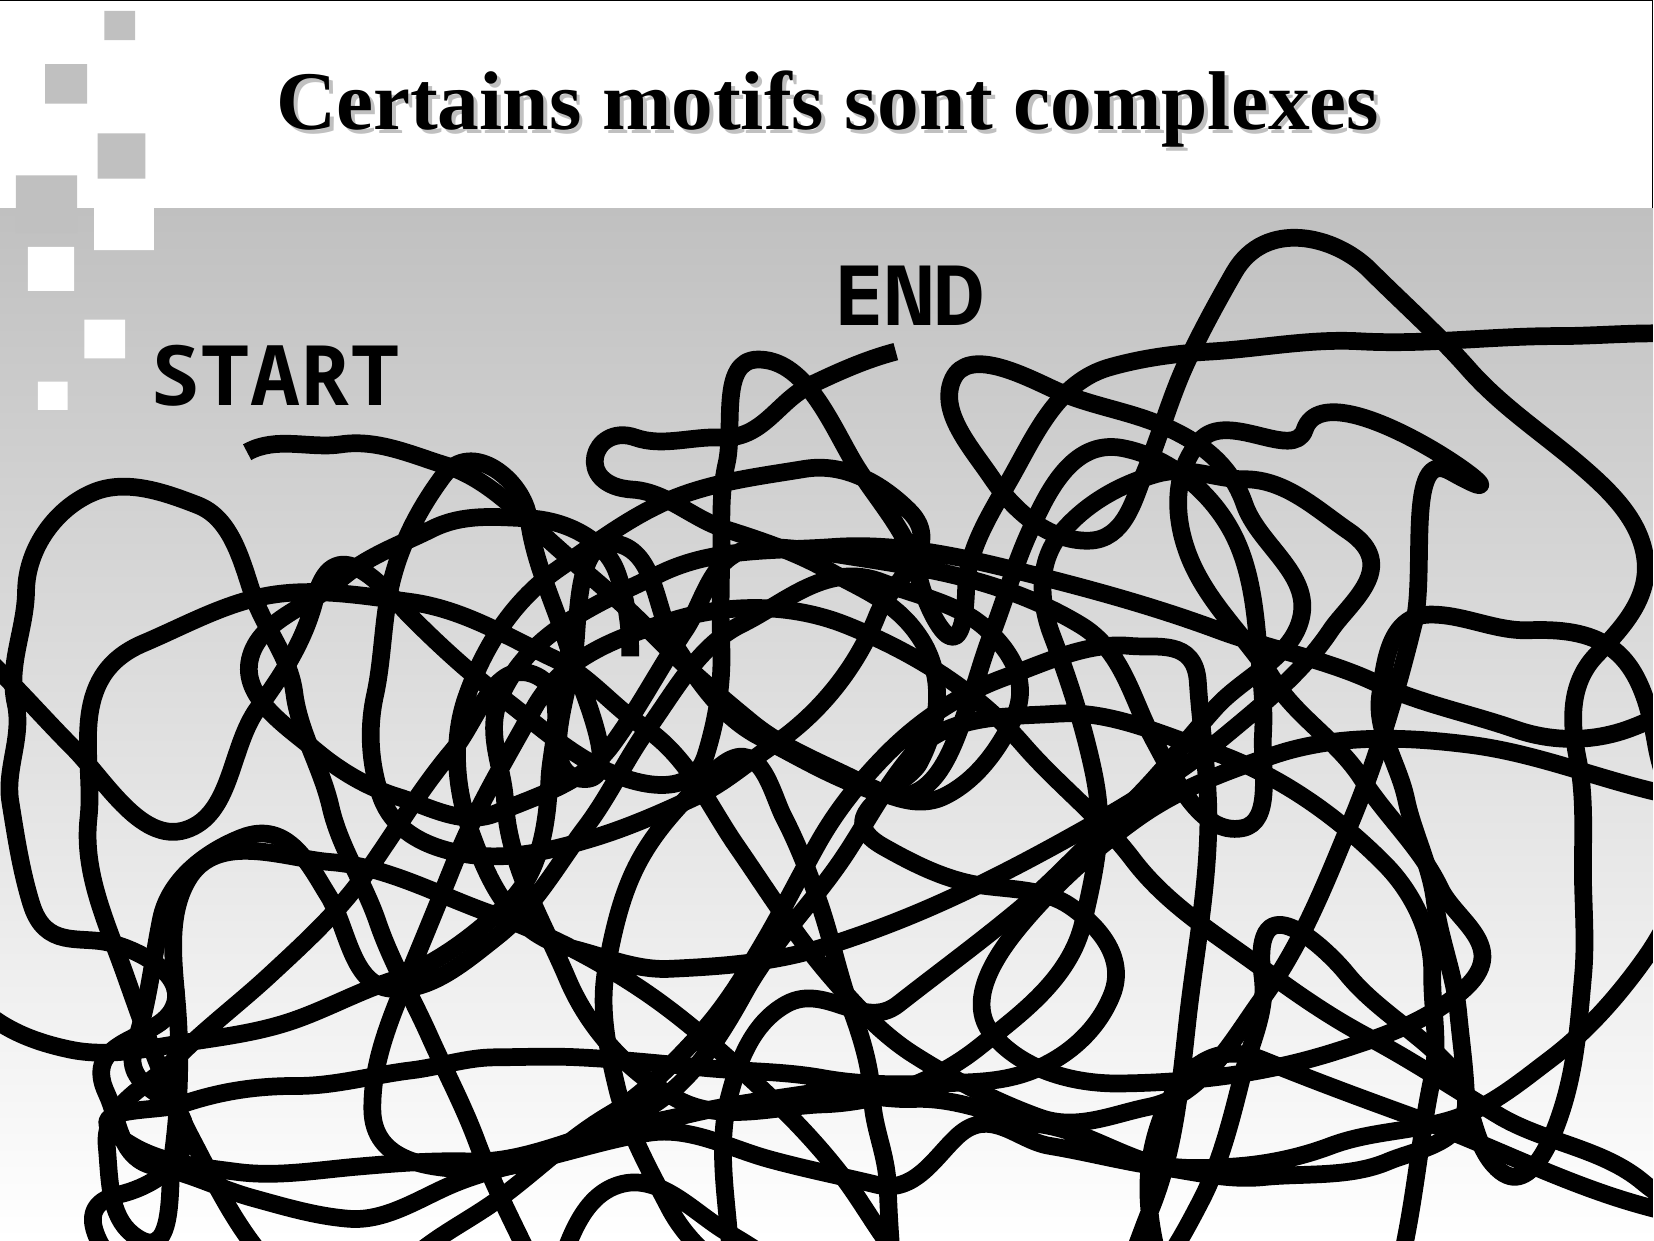

# Certains motifs sont complexes
END
START